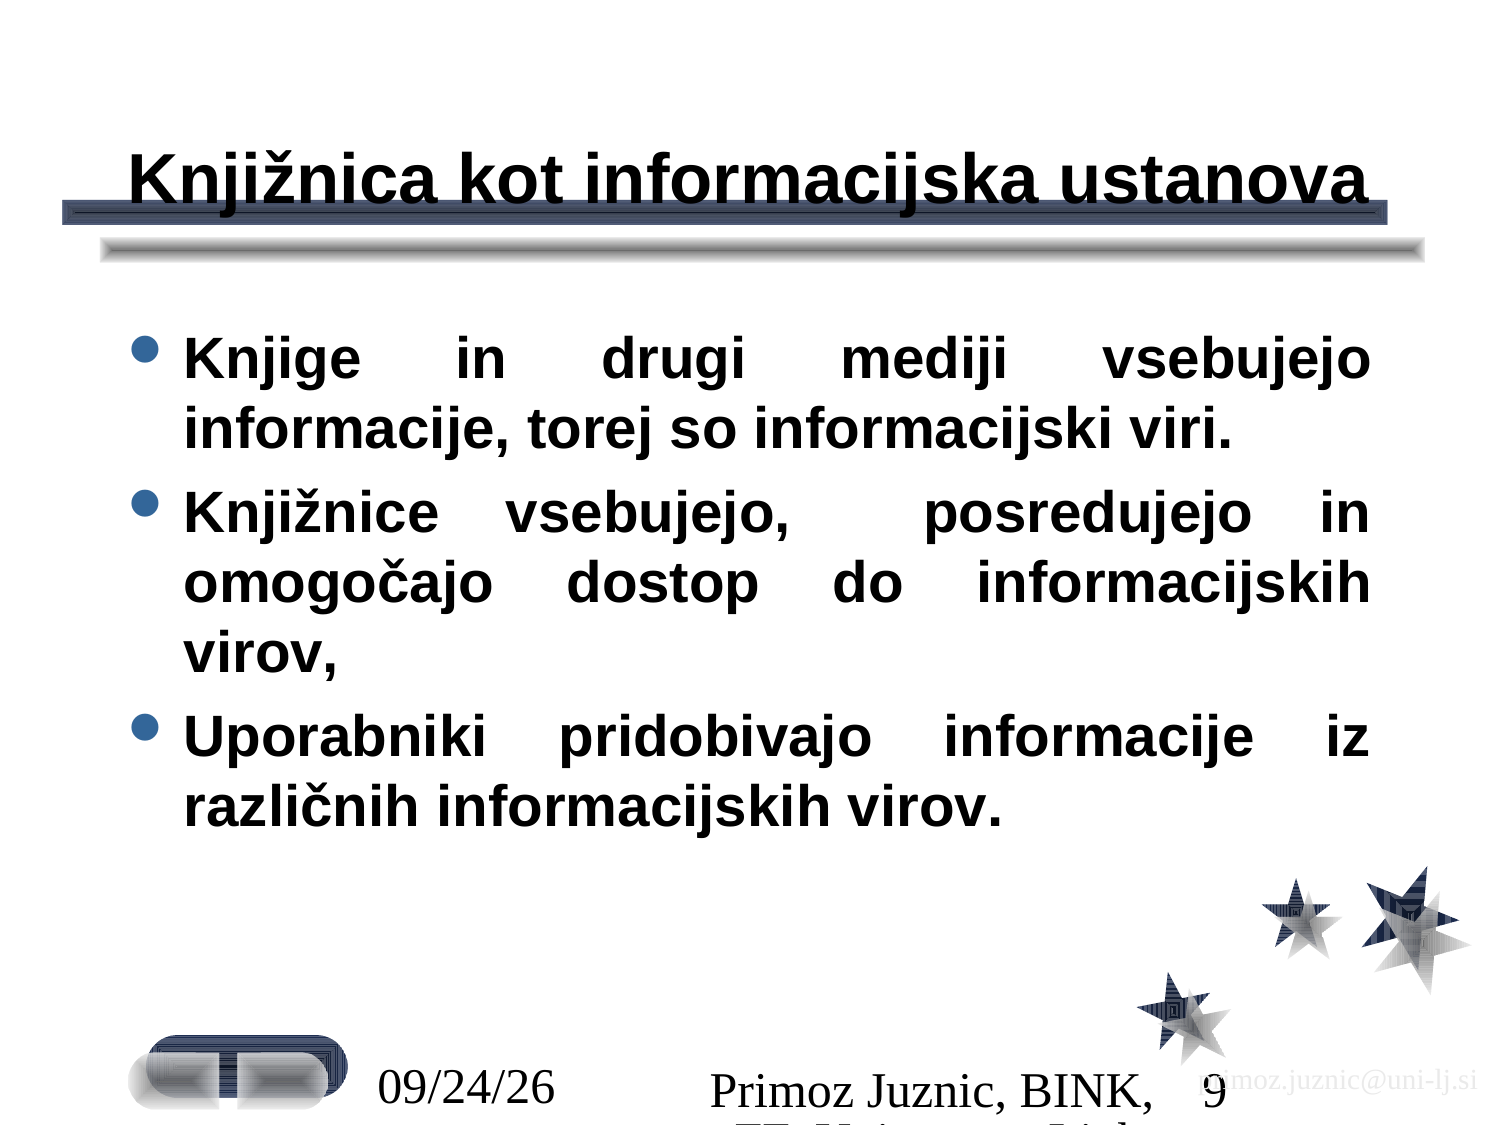

# Knjižnica kot informacijska ustanova
Knjige in drugi mediji vsebujejo informacije, torej so informacijski viri.
Knjižnice vsebujejo, posredujejo in omogočajo dostop do informacijskih virov,
Uporabniki pridobivajo informacije iz različnih informacijskih virov.
Primoz Juznic, BINK, FF, Univerza v Ljubljani
9